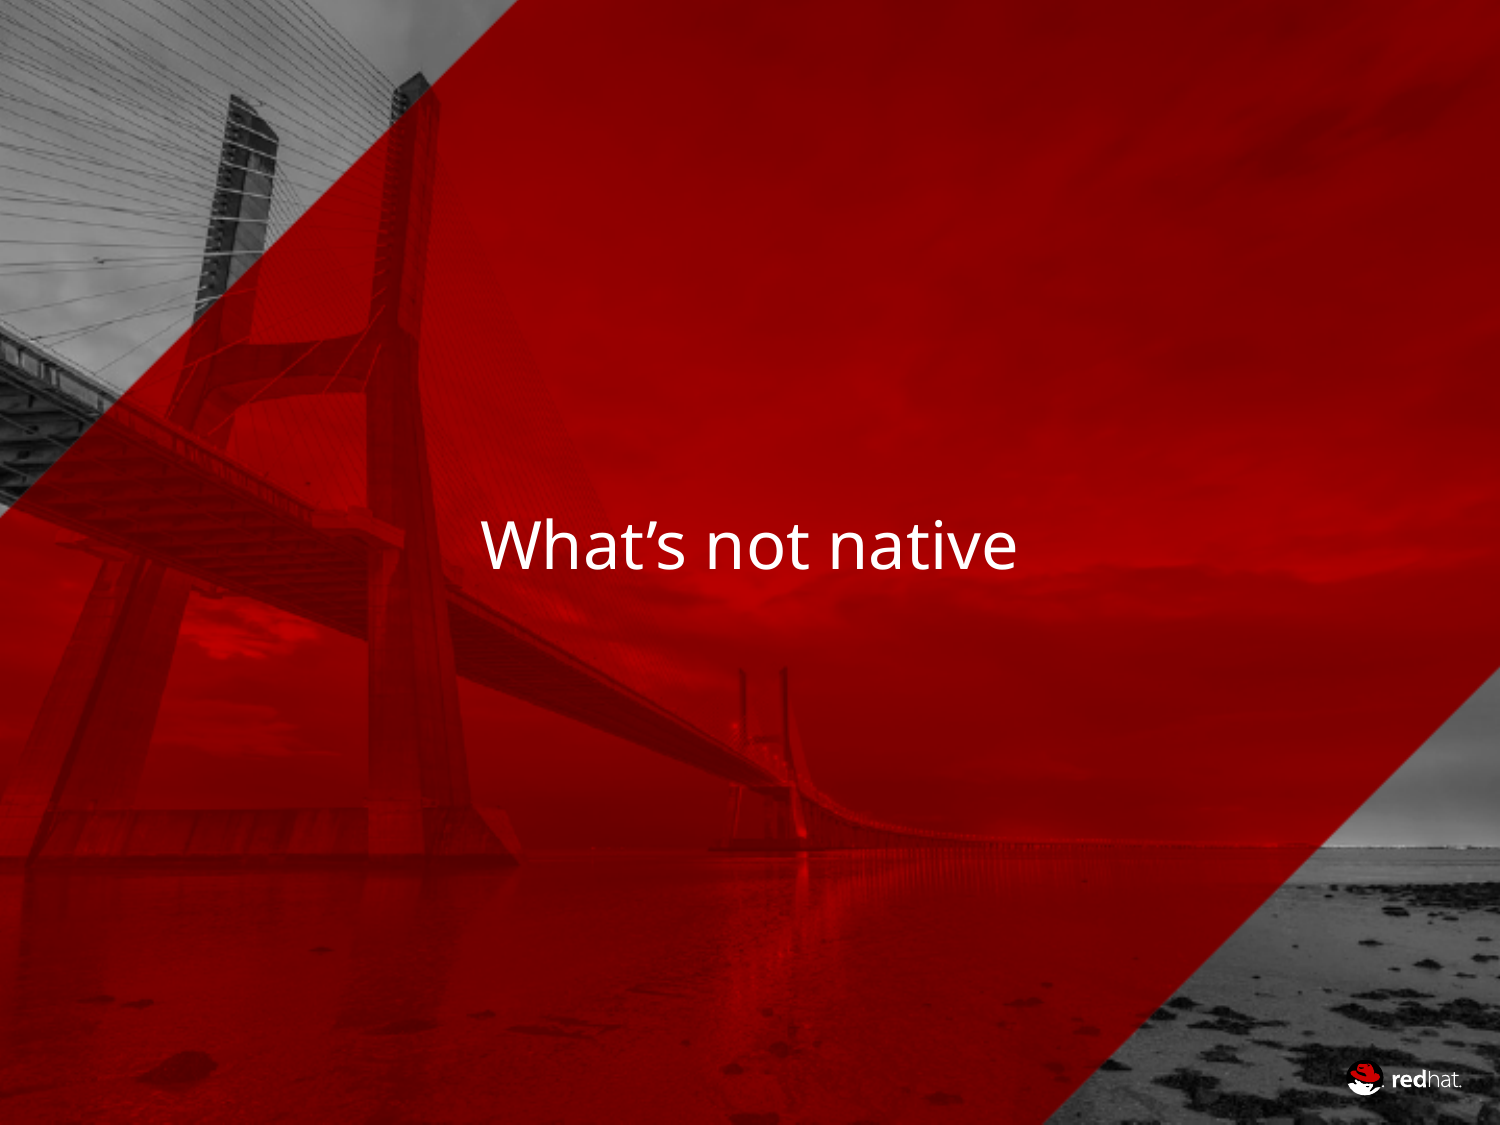

# What’s not native
INSERT DESIGNATOR, IF NEEDED
5
Basic Architecture
OpenGL Support
Video Support
HiDPI
Quirks under Wayland
Demo and Future possibilities